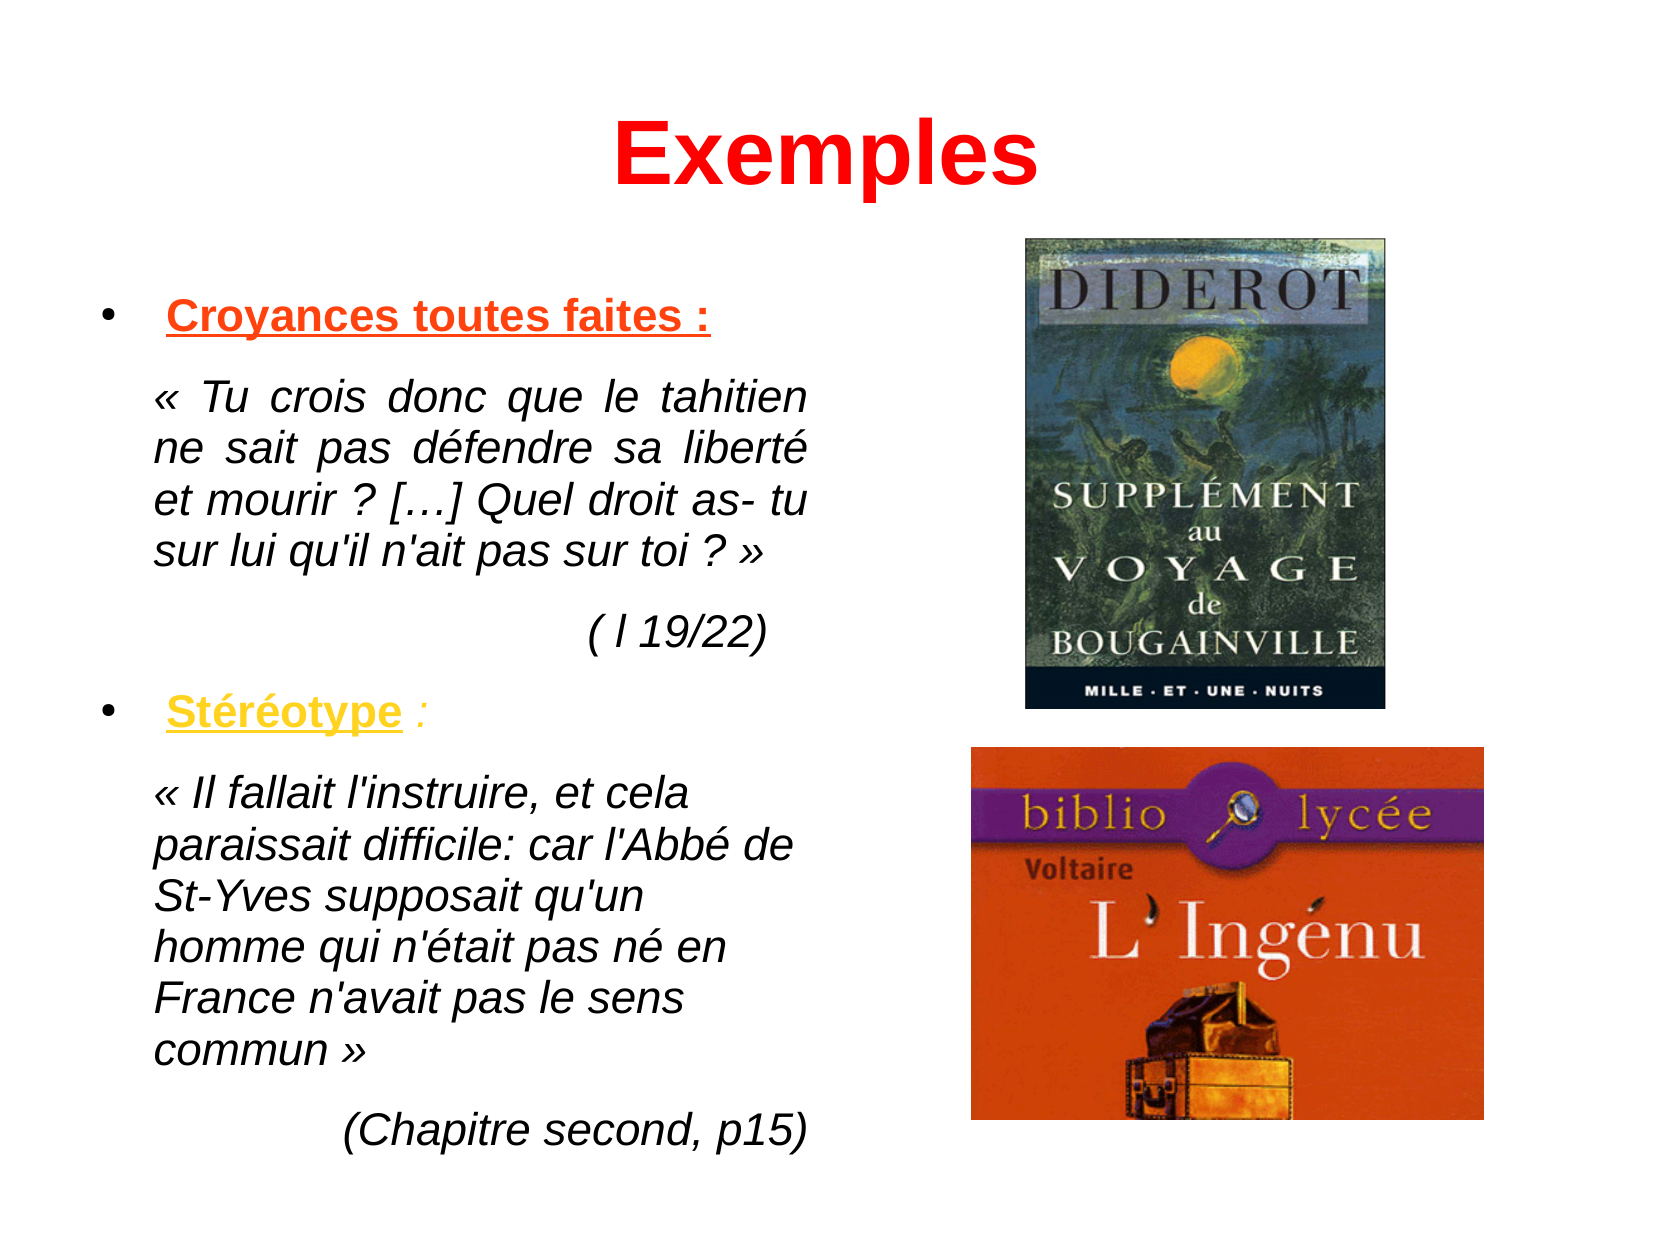

# Exemples
 Croyances toutes faites :
« Tu crois donc que le tahitien ne sait pas défendre sa liberté et mourir ? […] Quel droit as- tu sur lui qu'il n'ait pas sur toi ? »
( l 19/22)
 Stéréotype :
« Il fallait l'instruire, et cela paraissait difficile: car l'Abbé de St-Yves supposait qu'un homme qui n'était pas né en France n'avait pas le sens commun »
(Chapitre second, p15)